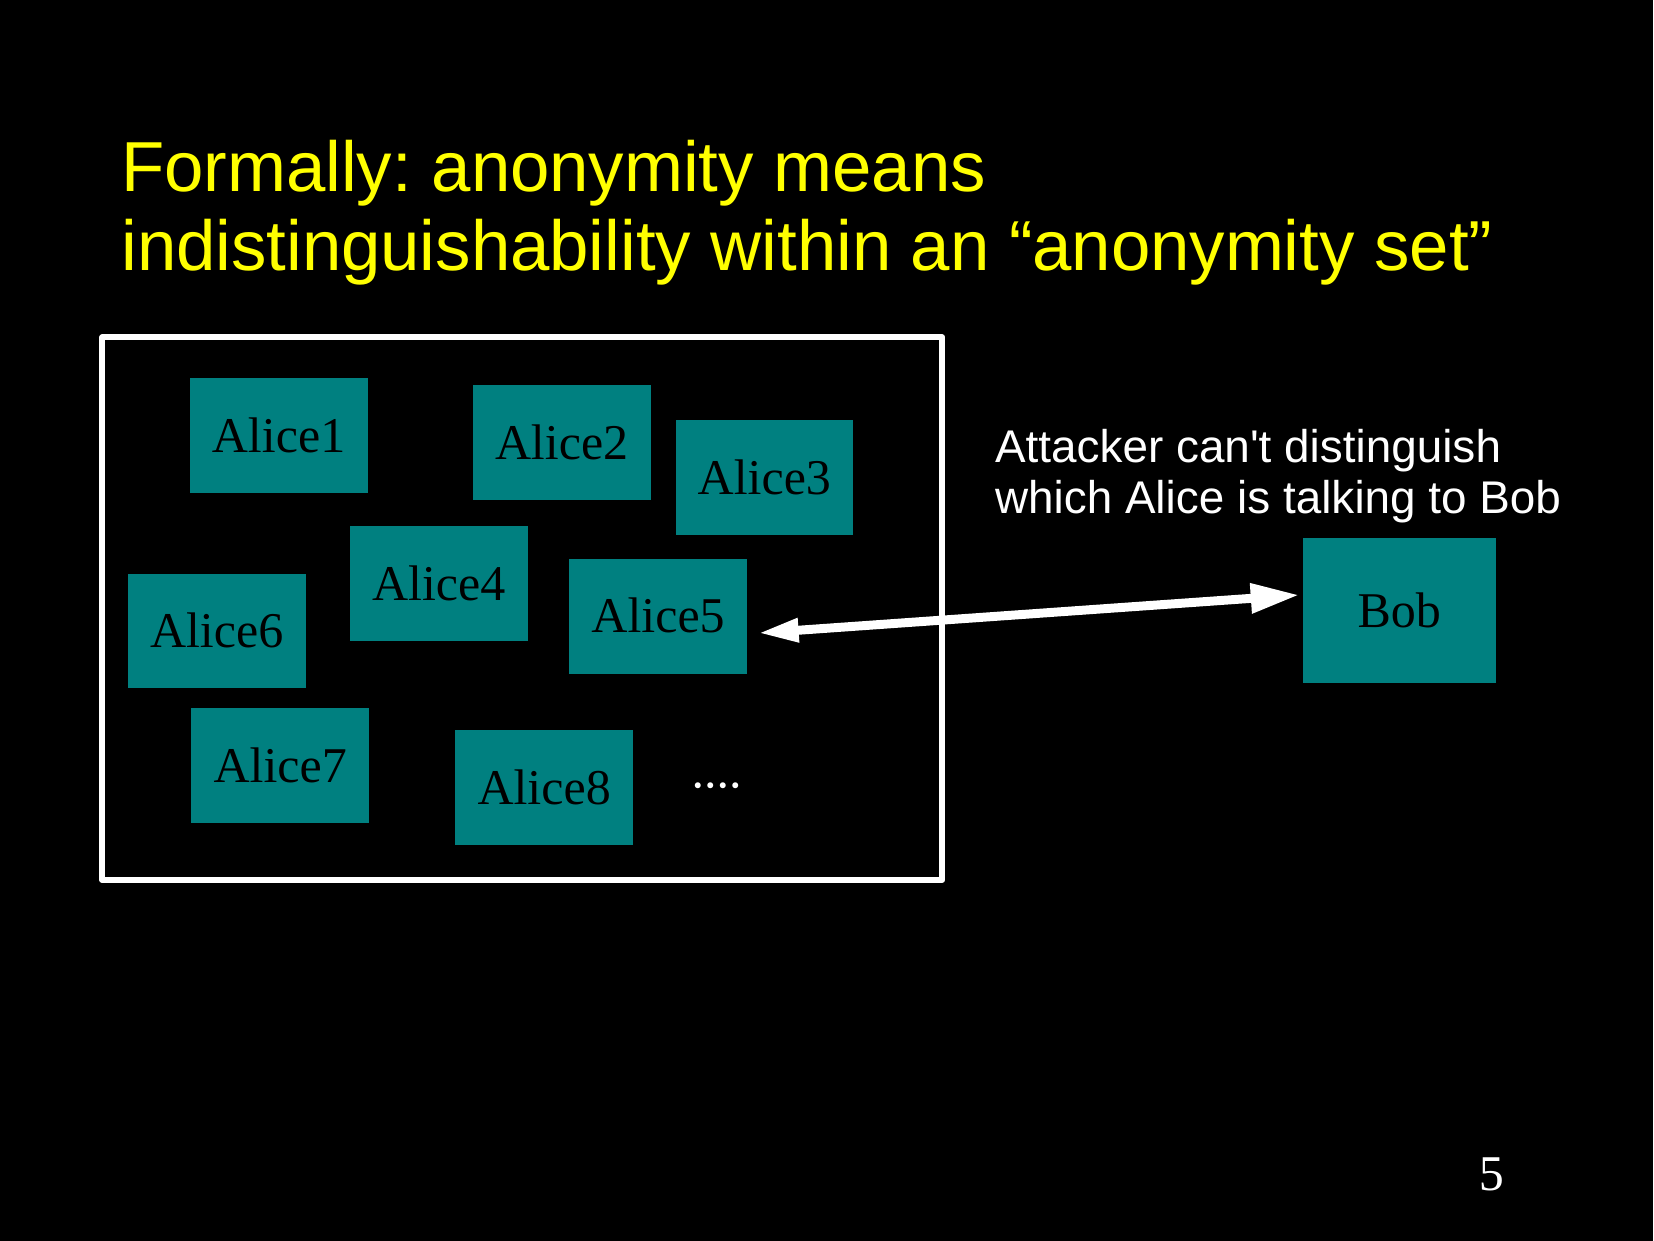

# Formally: anonymity means indistinguishability within an “anonymity set”
Alice1
Alice2
Alice3
Attacker can't distinguish
which Alice is talking to Bob
Alice4
Bob
Alice5
Alice6
Alice7
Alice8
....